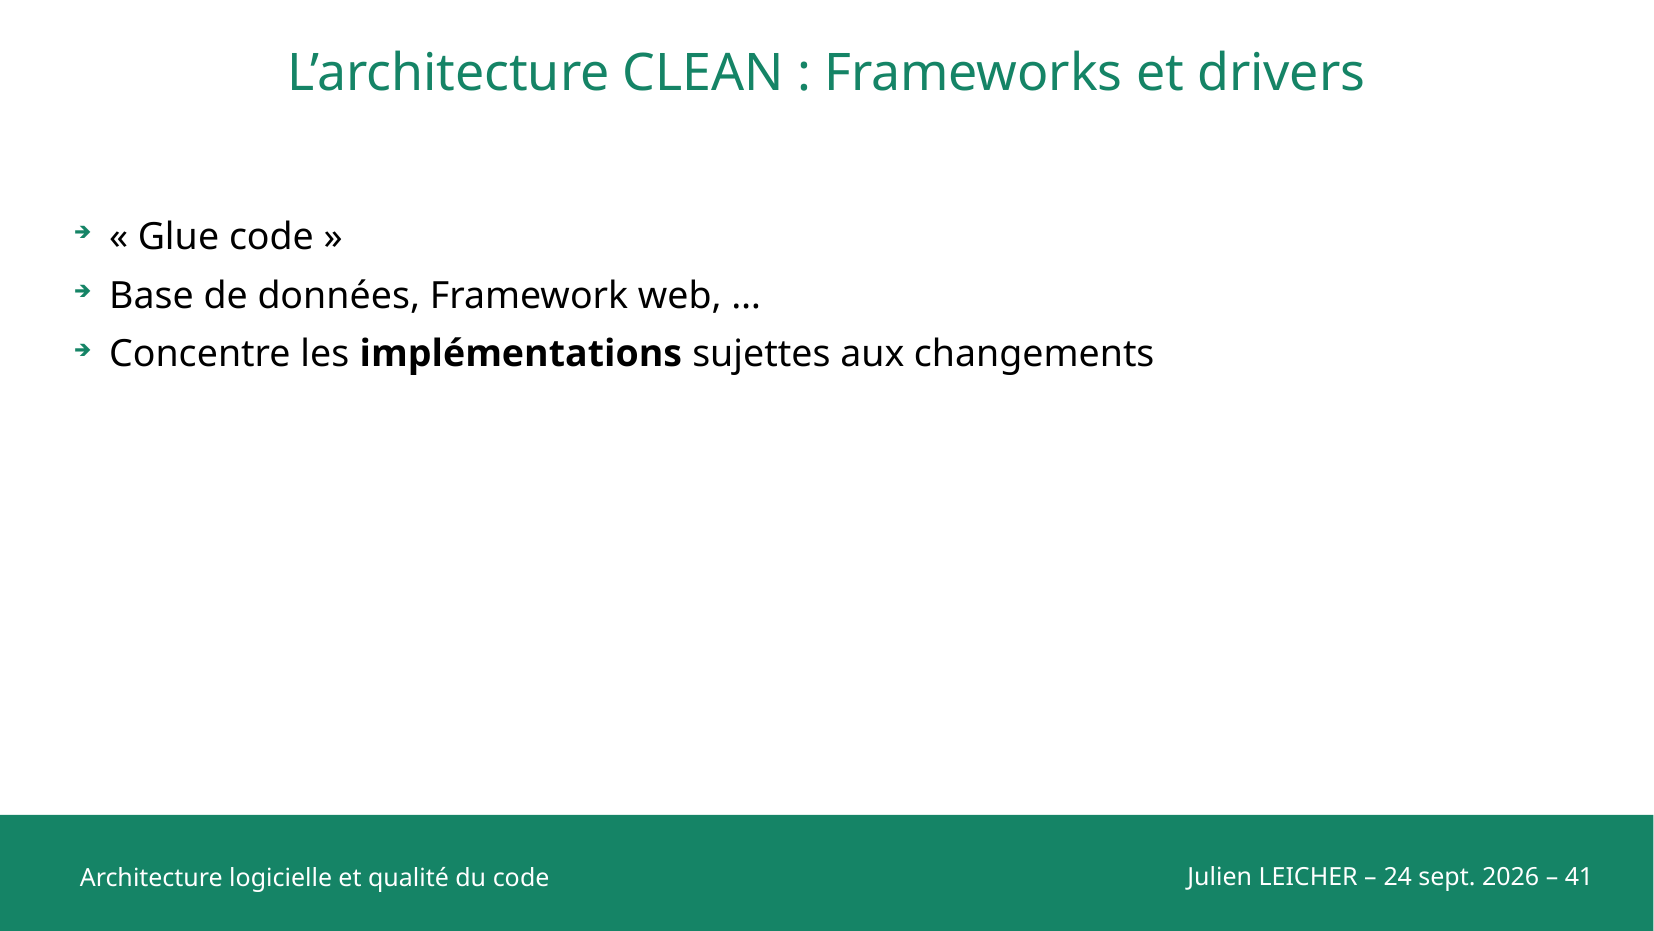

L’architecture CLEAN : Frameworks et drivers
« Glue code »
Base de données, Framework web, …
Concentre les implémentations sujettes aux changements
Julien LEICHER – –
Architecture logicielle et qualité du code